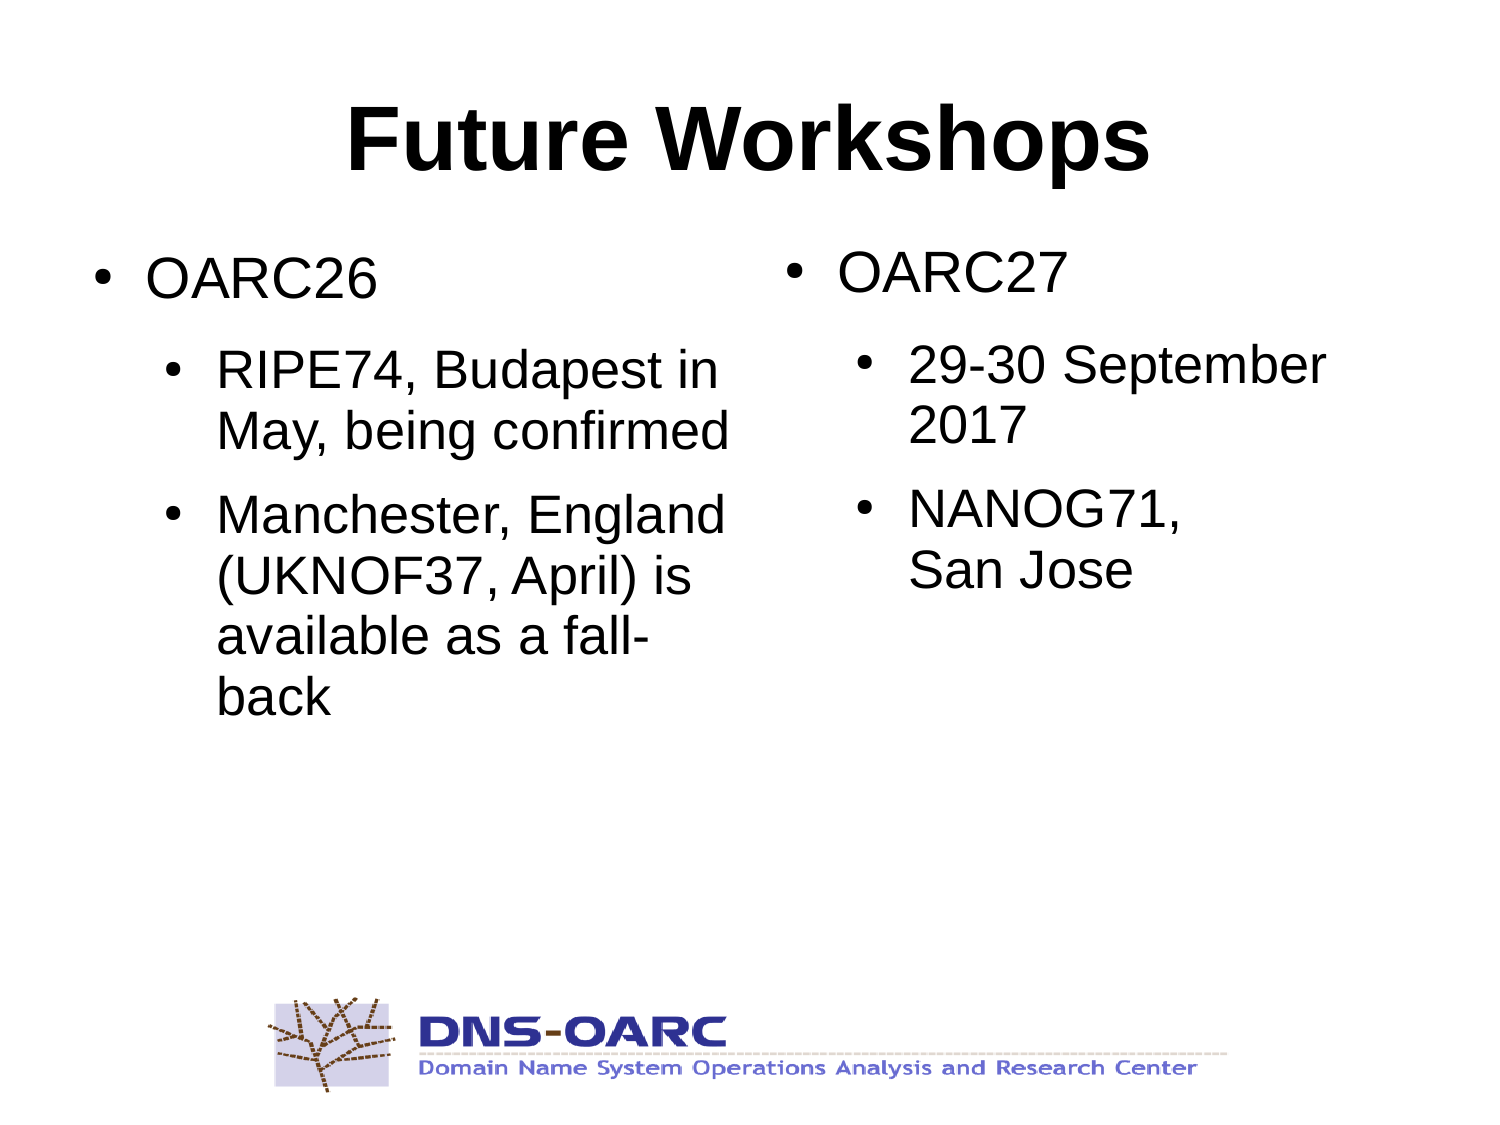

# Future Workshops
OARC27
29-30 September 2017
NANOG71,
San Jose
OARC26
RIPE74, Budapest in May, being confirmed
Manchester, England (UKNOF37, April) is available as a fall-back